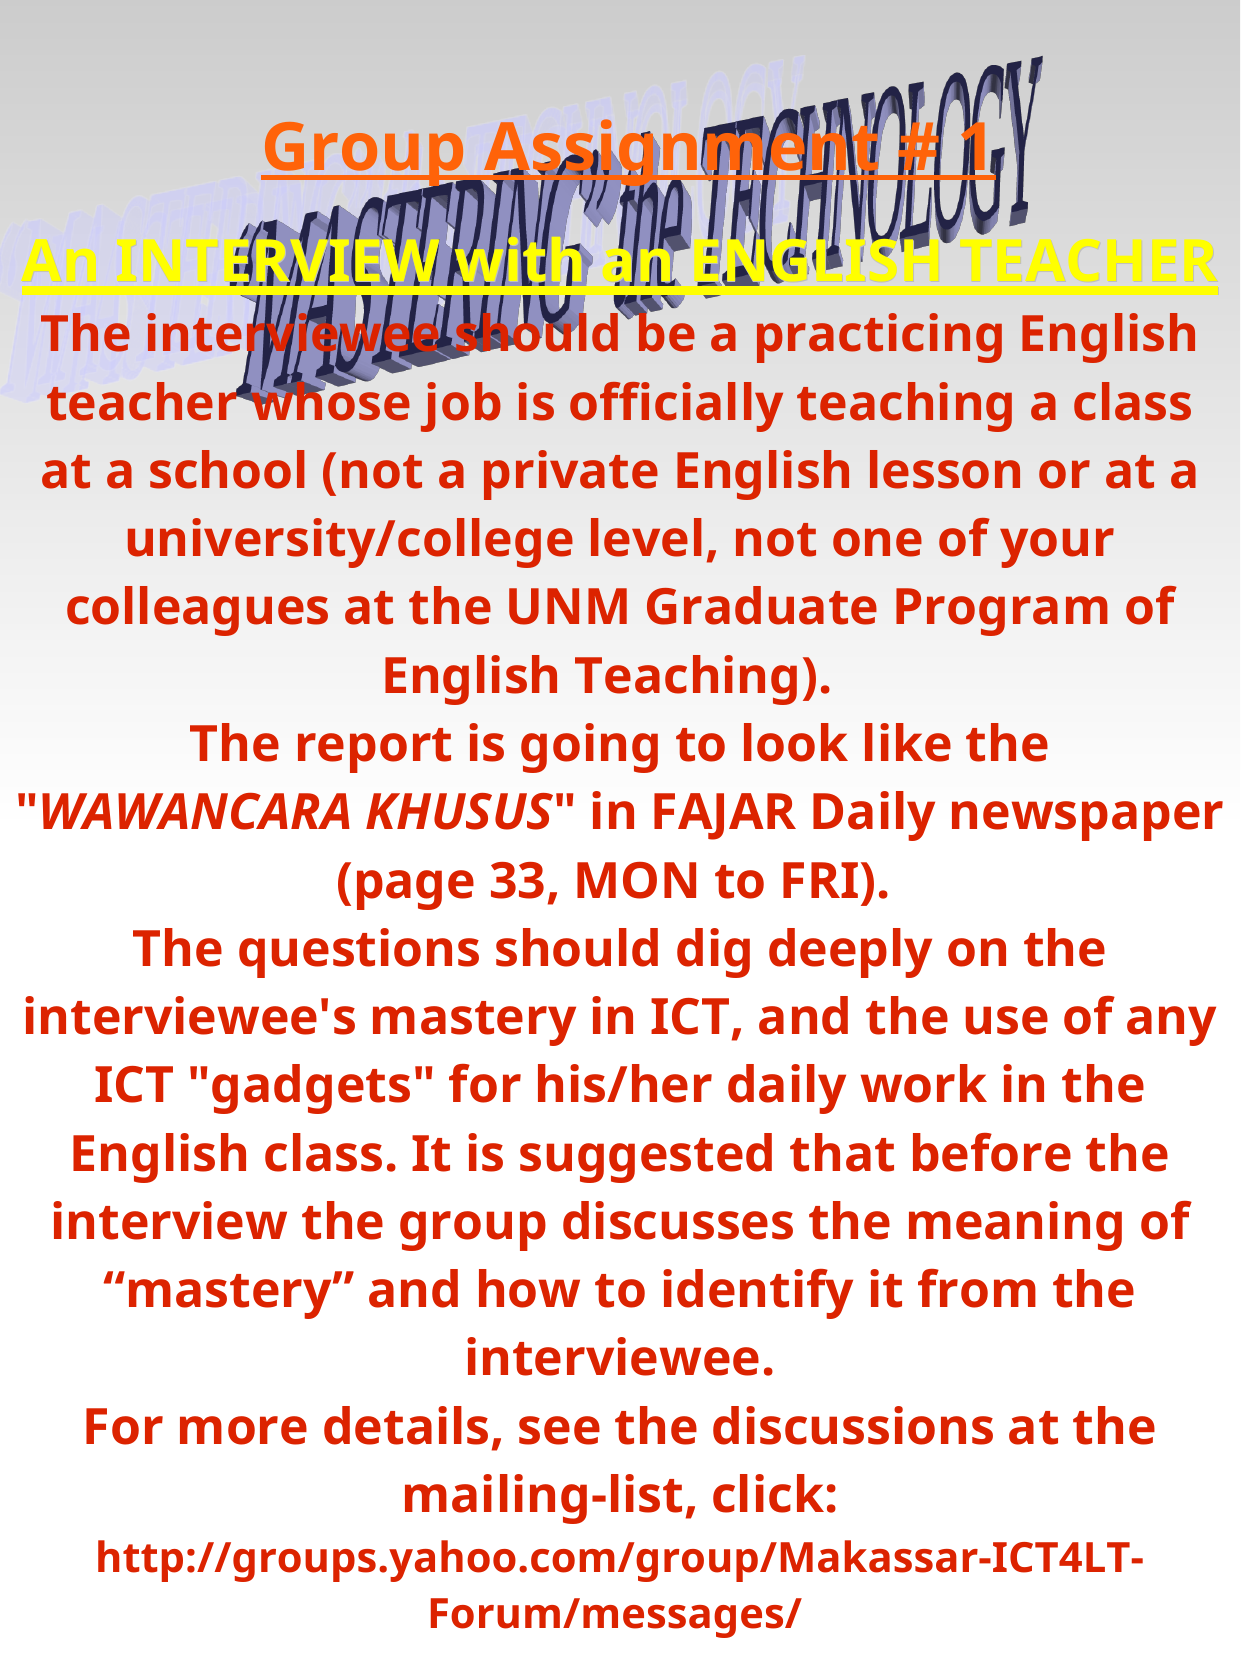

“MASTERING” the TECHNOLOGY
# Group Assignment # 1
An INTERVIEW with an ENGLISH TEACHER
The interviewee should be a practicing English teacher whose job is officially teaching a class at a school (not a private English lesson or at a university/college level, not one of your colleagues at the UNM Graduate Program of English Teaching).
The report is going to look like the "WAWANCARA KHUSUS" in FAJAR Daily newspaper (page 33, MON to FRI).
The questions should dig deeply on the interviewee's mastery in ICT, and the use of any ICT "gadgets" for his/her daily work in the English class. It is suggested that before the interview the group discusses the meaning of “mastery” and how to identify it from the interviewee.
For more details, see the discussions at the mailing-list, click:
http://groups.yahoo.com/group/Makassar-ICT4LT-Forum/messages/